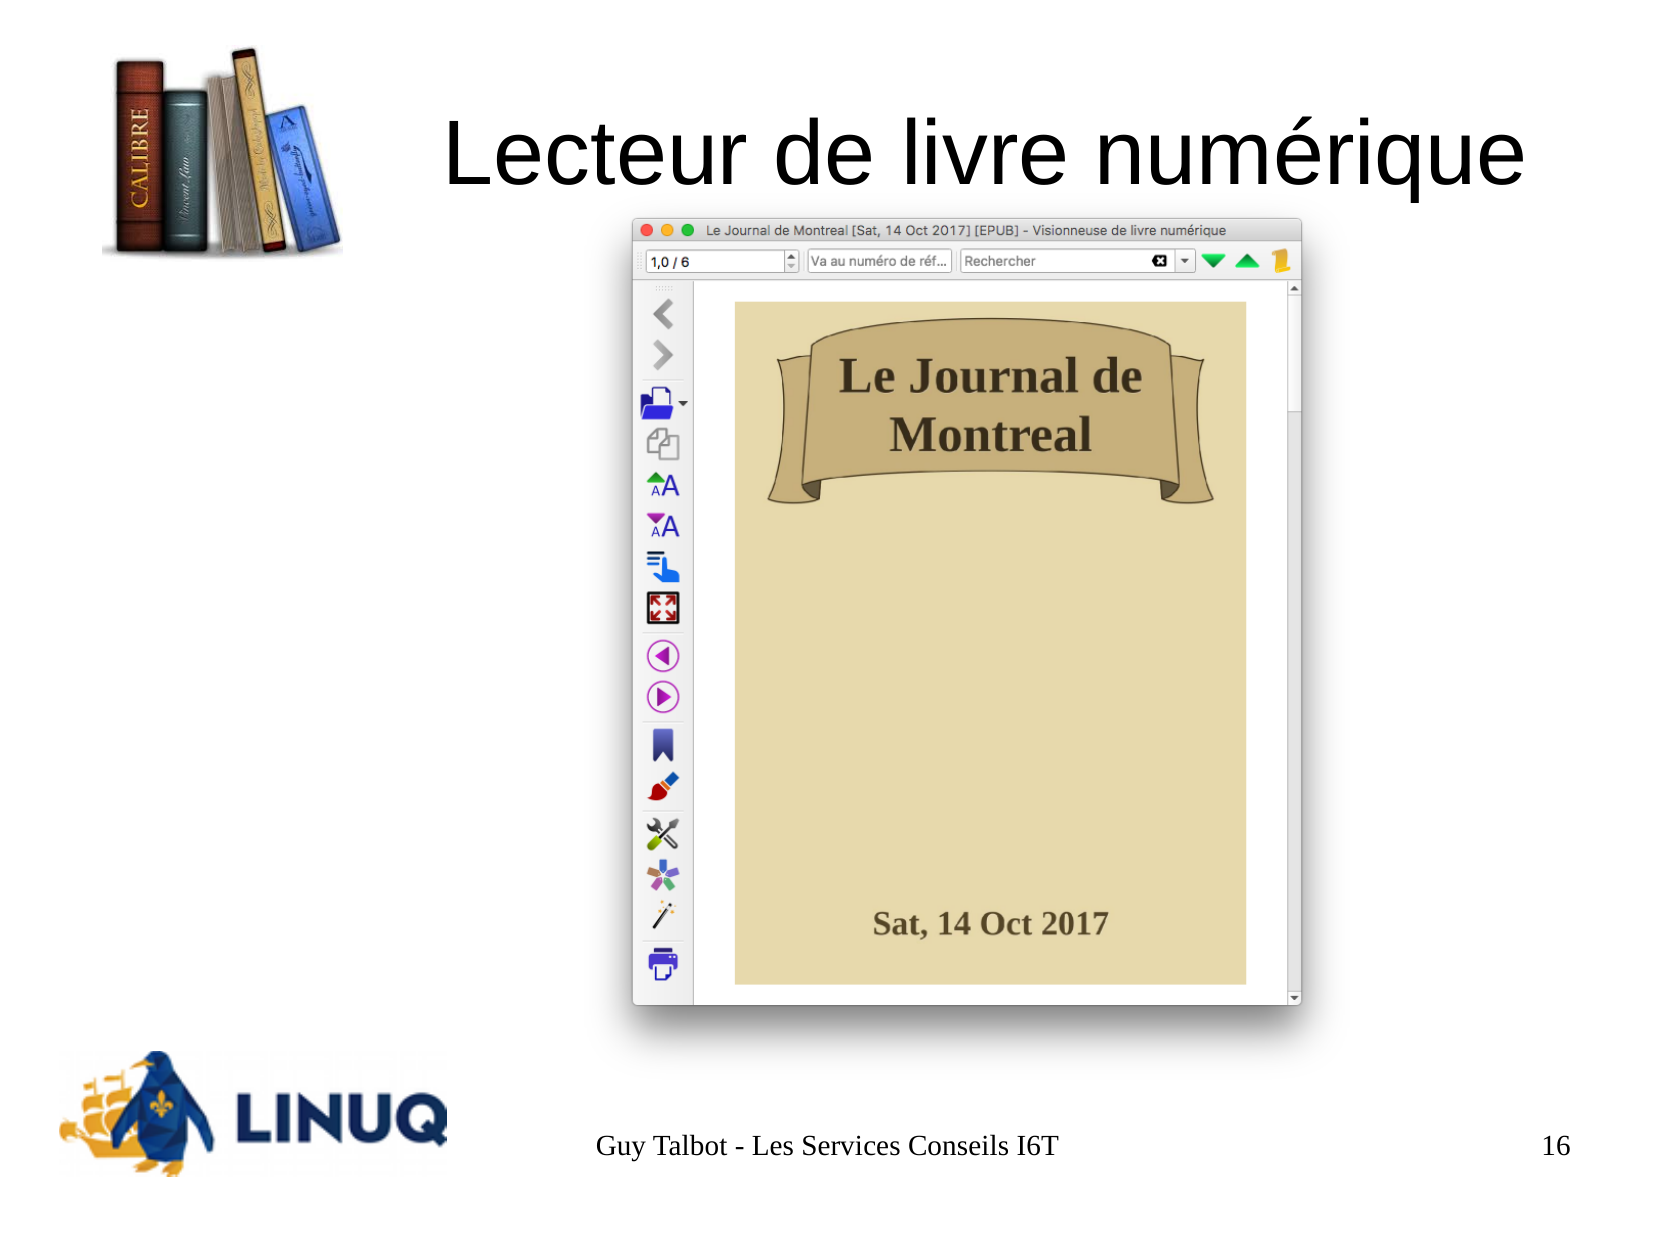

# Lecteur de livre numérique
Guy Talbot - Les Services Conseils I6T
16